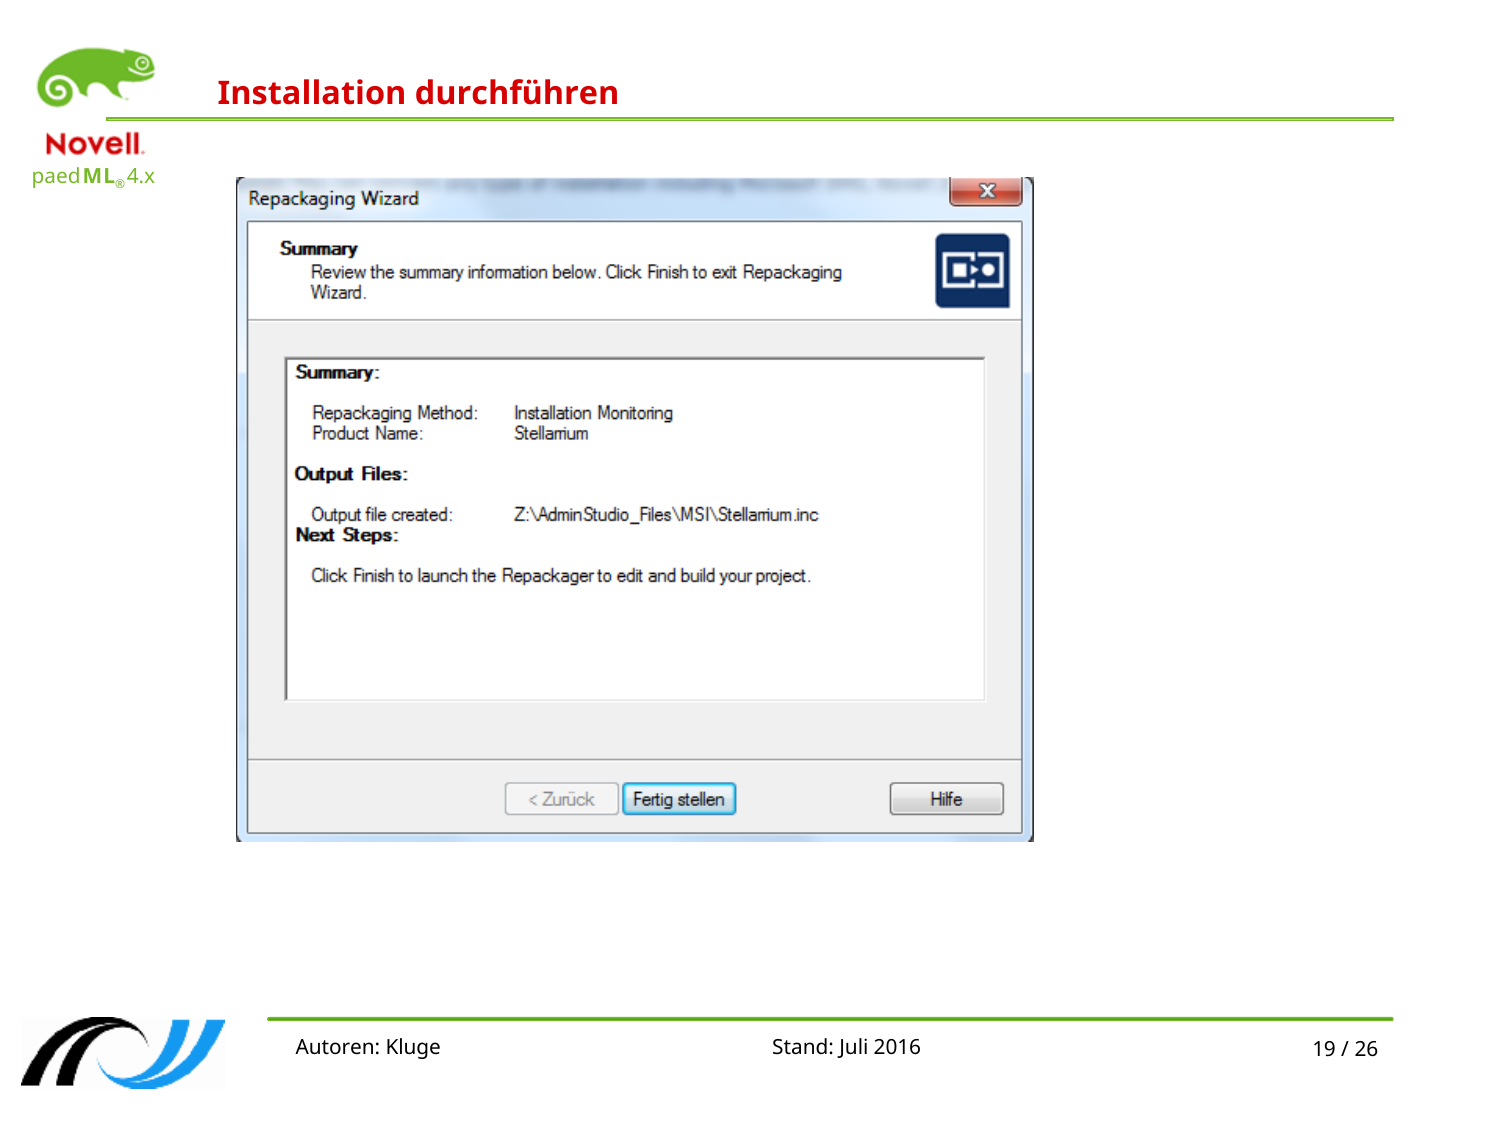

# Installation durchführen
Autoren: Kluge
Juli 2016
19